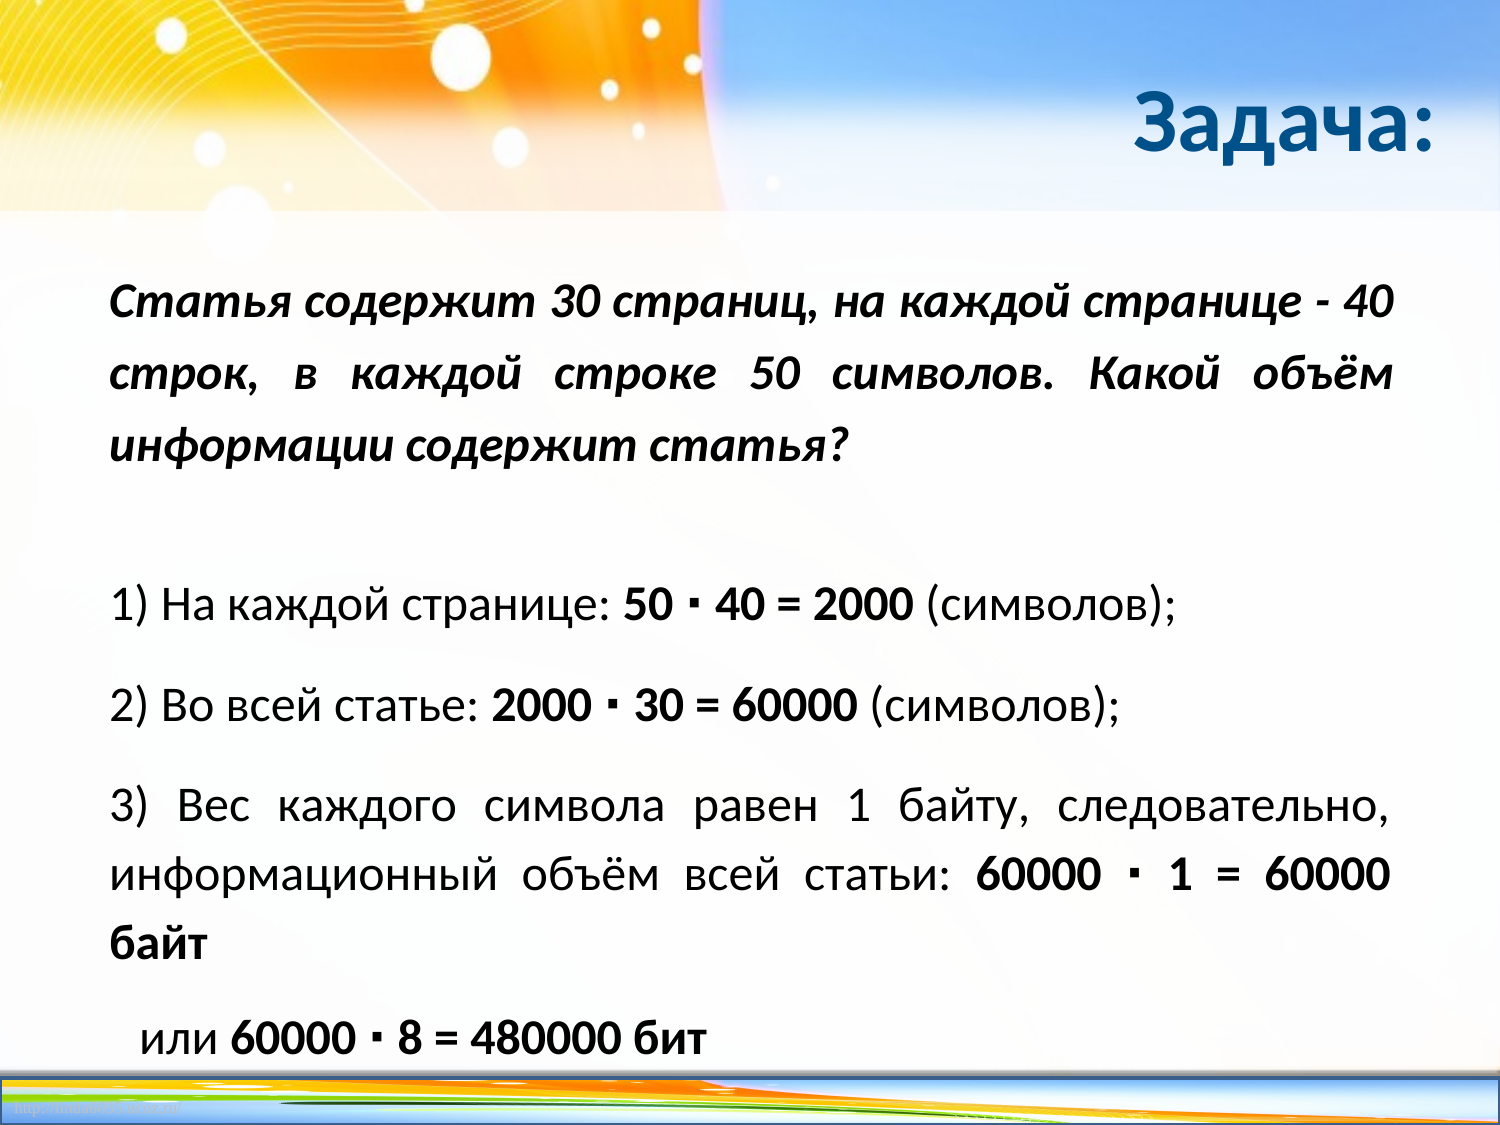

# Задача:
Статья содержит 30 страниц, на каждой странице - 40 строк, в каждой строке 50 символов. Какой объём информации содержит статья?
1) На каждой странице: 50 ∙ 40 = 2000 (символов);
2) Во всей статье: 2000 ∙ 30 = 60000 (символов);
3) Вес каждого символа равен 1 байту, следовательно, информационный объём всей статьи: 60000 ∙ 1 = 60000 байт
или 60000 ∙ 8 = 480000 бит